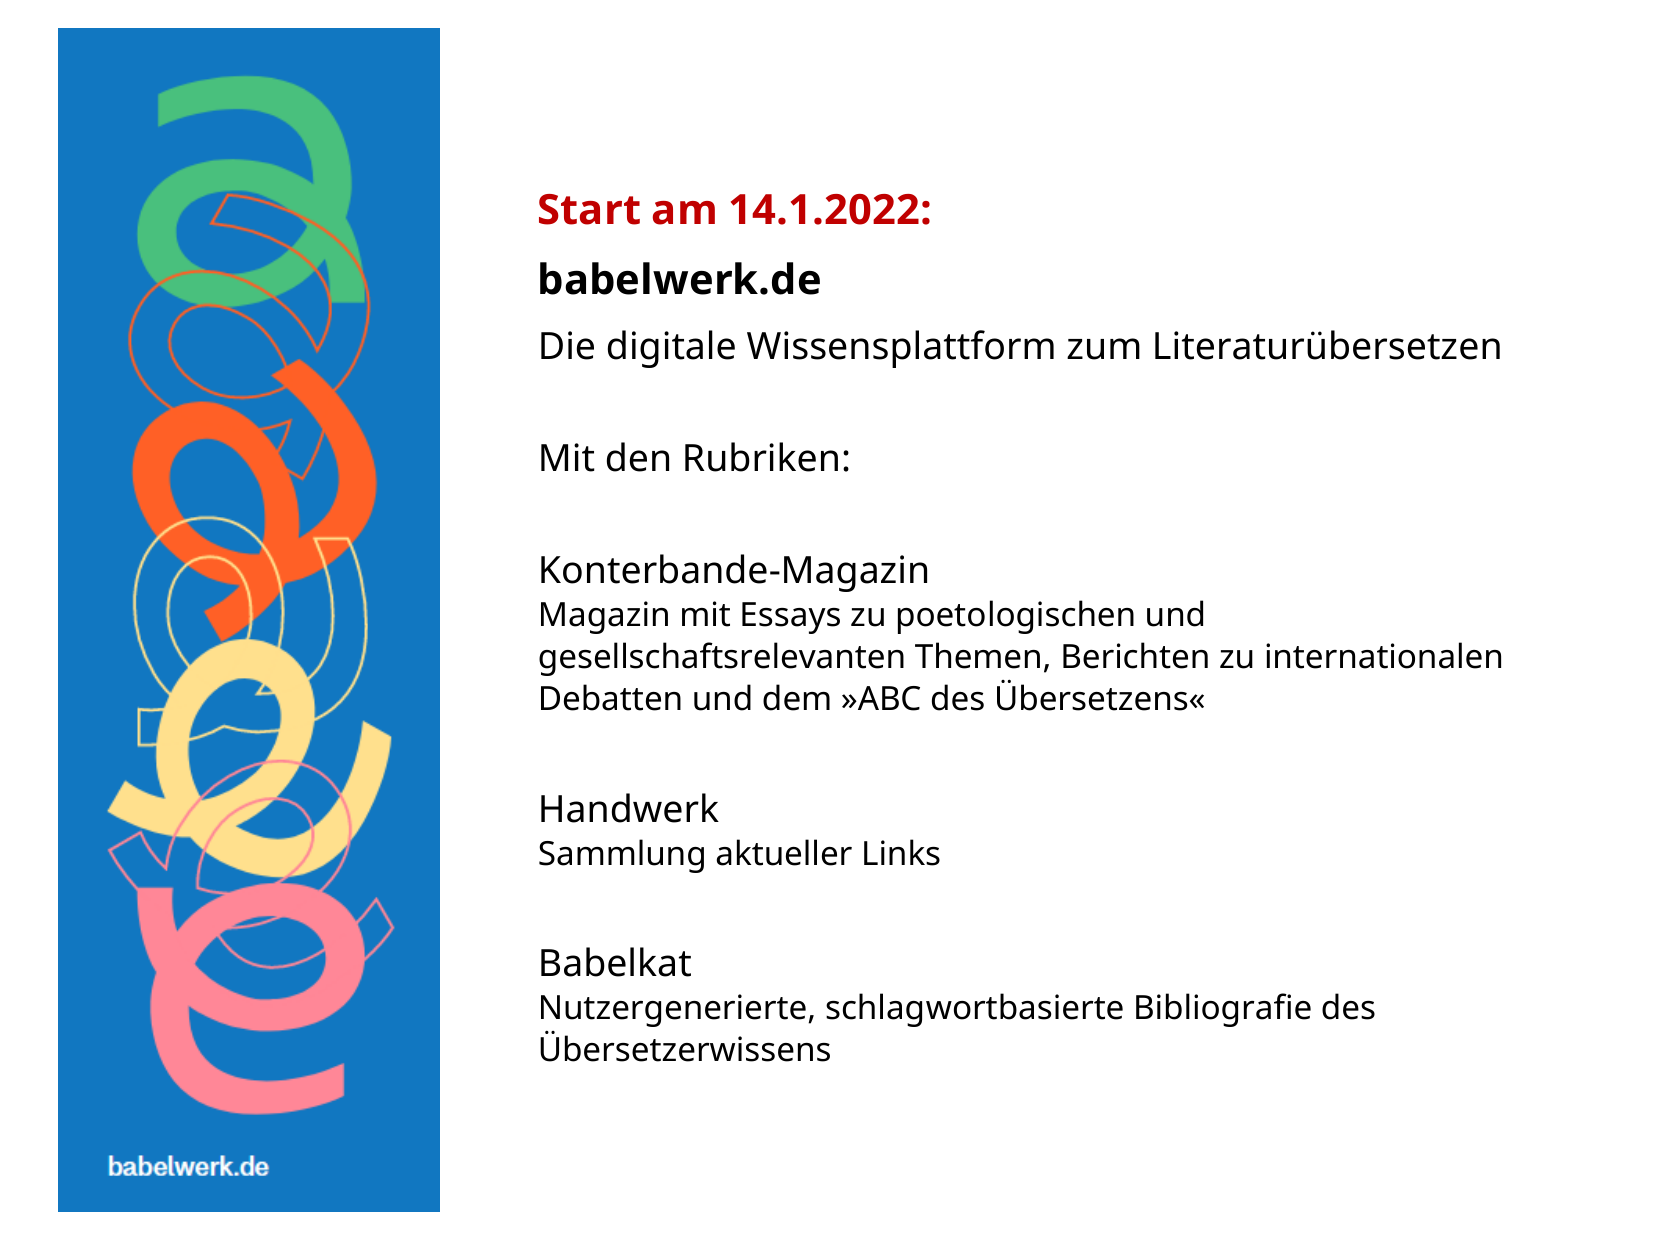

Start am 14.1.2022:
babelwerk.de
Die digitale Wissensplattform zum Literaturübersetzen
Mit den Rubriken:
Konterbande-Magazin
Magazin mit Essays zu poeto­logischen und gesellschaftsrelevanten Themen, Berichten zu internationalen Debatten und dem »ABC des Übersetzens«
Handwerk
Sammlung aktueller Links
Babelkat
Nutzergenerierte, schlag­wortbasierte Bibliografie des Übersetzerwissens